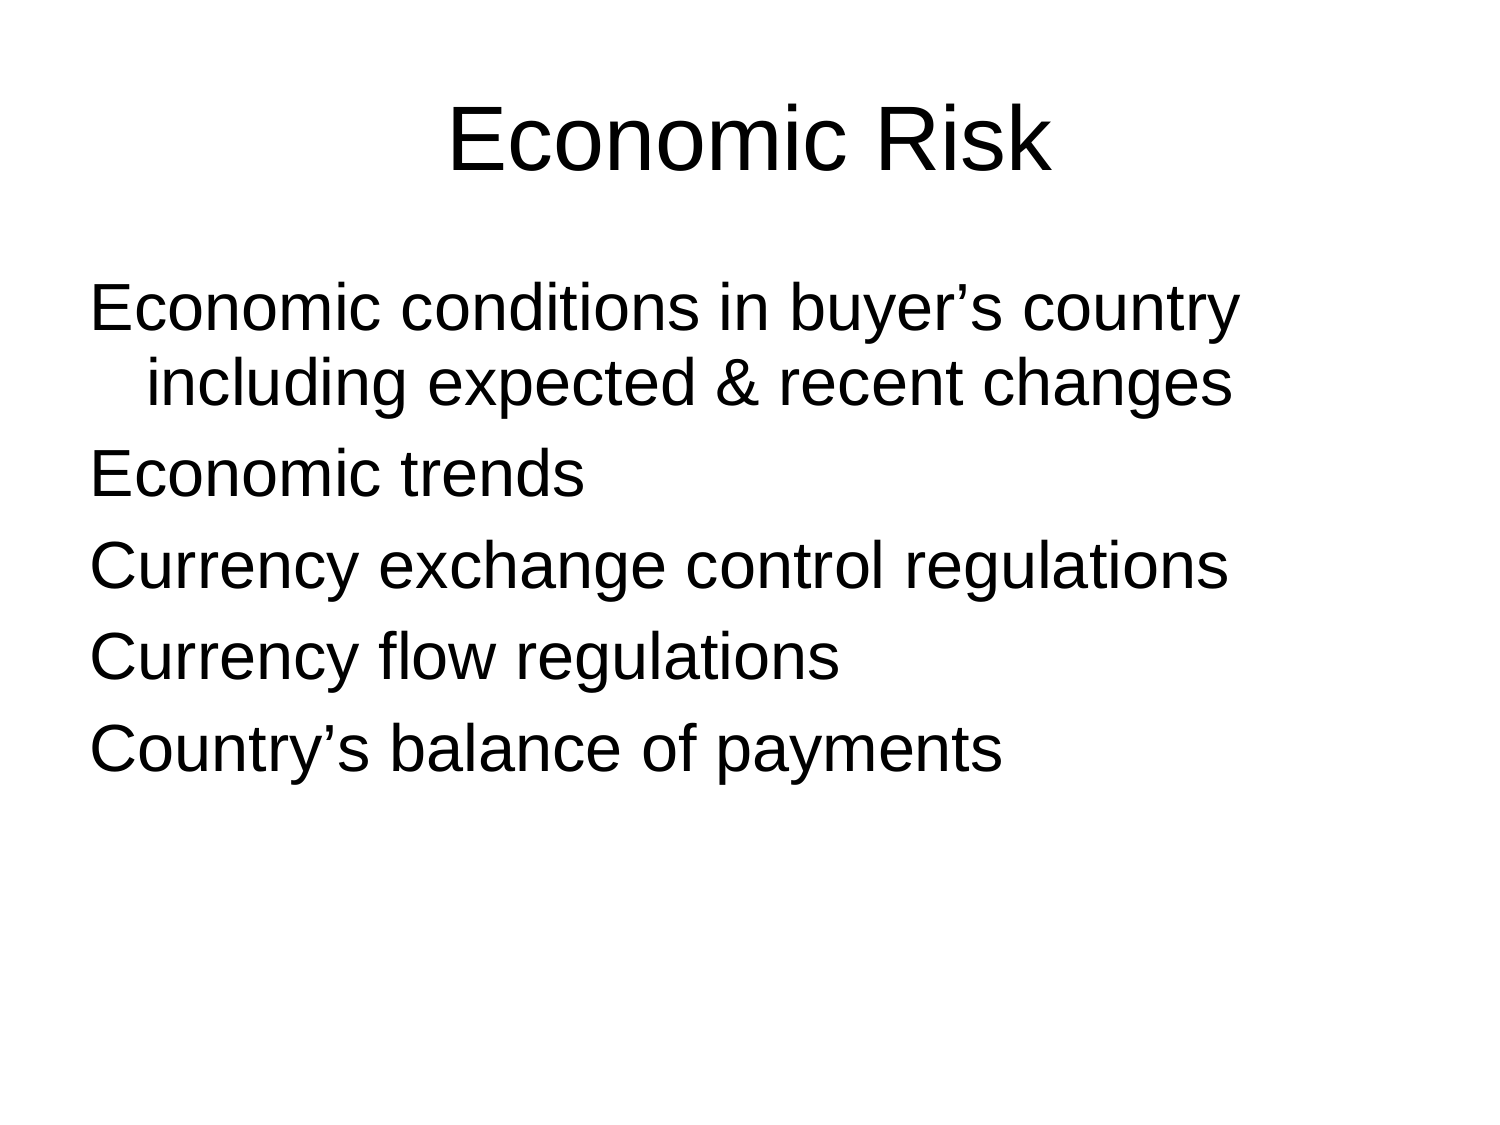

# Economic Risk
Economic conditions in buyer’s country including expected & recent changes
Economic trends
Currency exchange control regulations
Currency flow regulations
Country’s balance of payments